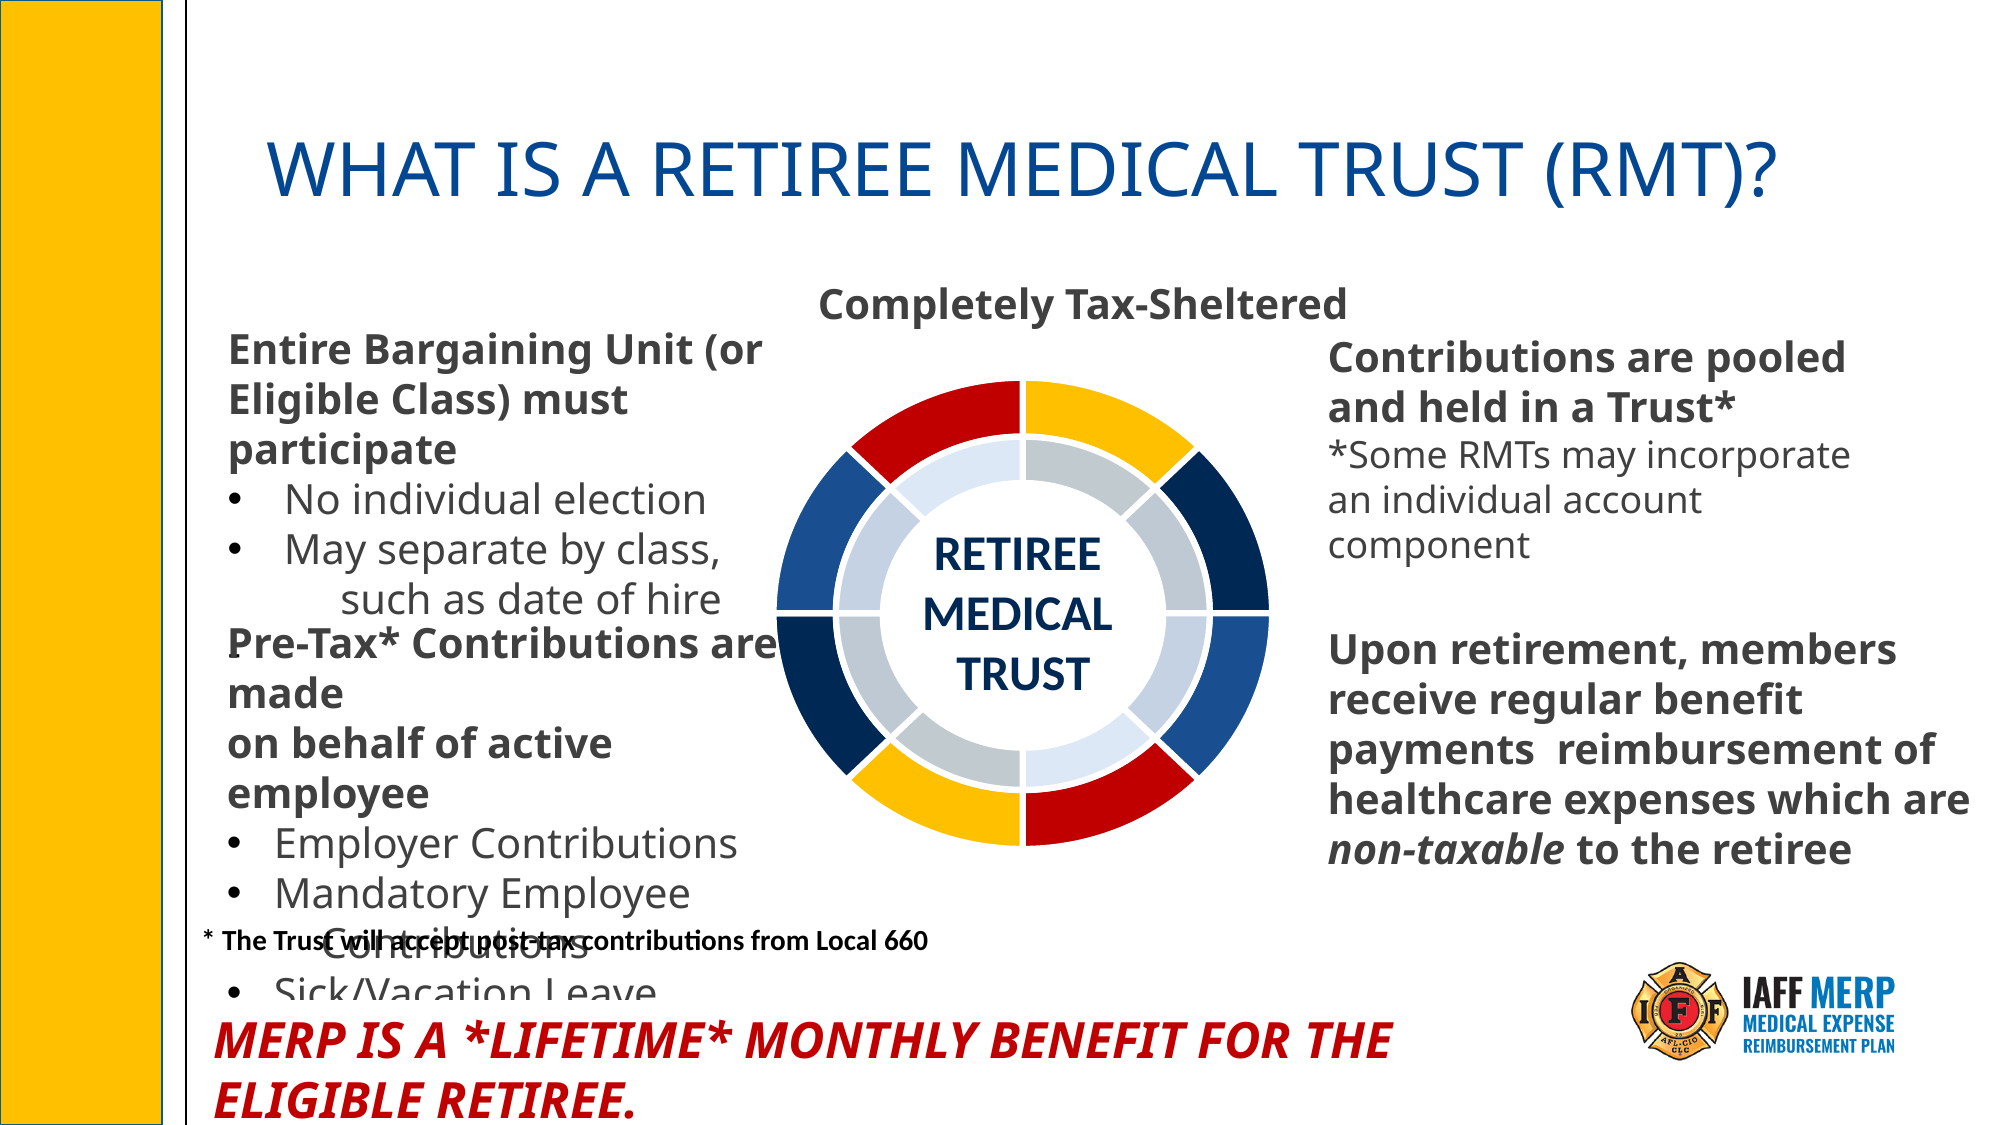

# What is a retiree medical trust (RMT)?
Completely Tax-Sheltered
Entire Bargaining Unit (or
Eligible Class) must participate
No individual election
May separate by class, such as date of hire
Contributions are pooled and held in a Trust*
*Some RMTs may incorporate an individual account component
RETIREE
MEDICAL
TRUST
Pre-Tax* Contributions are made
on behalf of active employee
Employer Contributions
Mandatory Employee Contributions
Sick/Vacation Leave Transfer
Upon retirement, members receive regular benefit payments reimbursement of healthcare expenses which are non-taxable to the retiree
* The Trust will accept post-tax contributions from Local 660
MERP IS A *LIFETIME* MONTHLY BENEFIT FOR THE ELIGIBLE RETIREE.